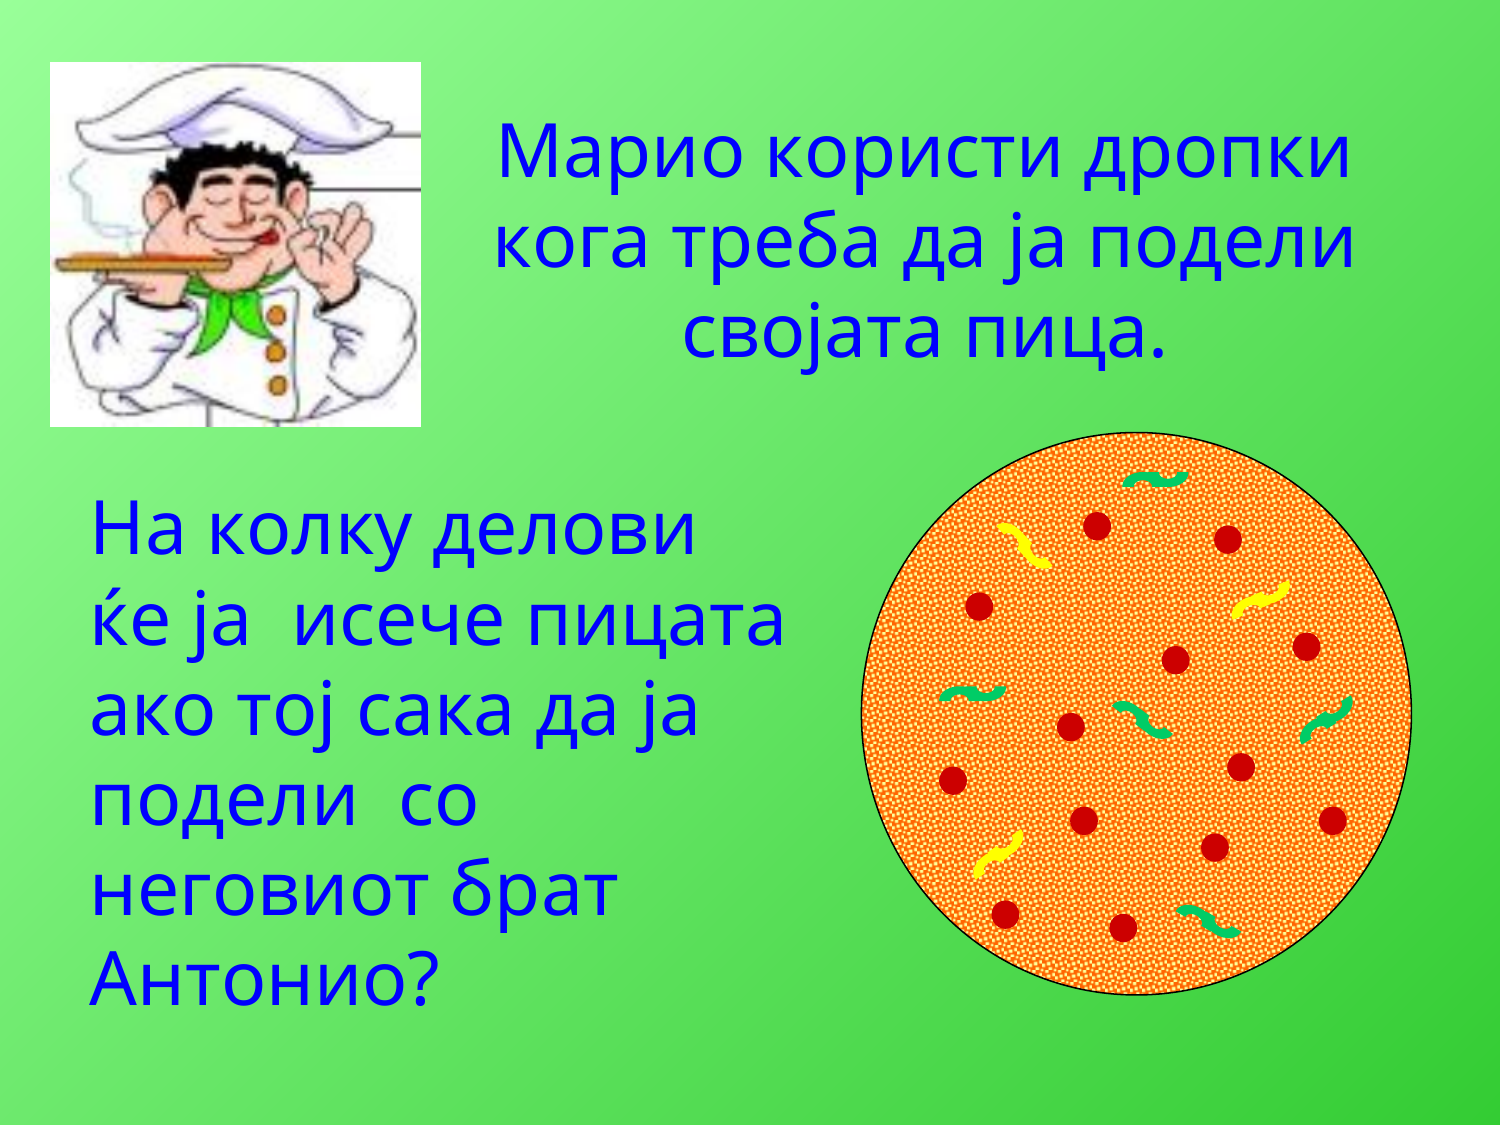

# Марио користи дропки кога треба да ја подели својата пица.
На колку делови ќе ја исече пицата ако тој сака да ја подели со неговиот брат Антонио?